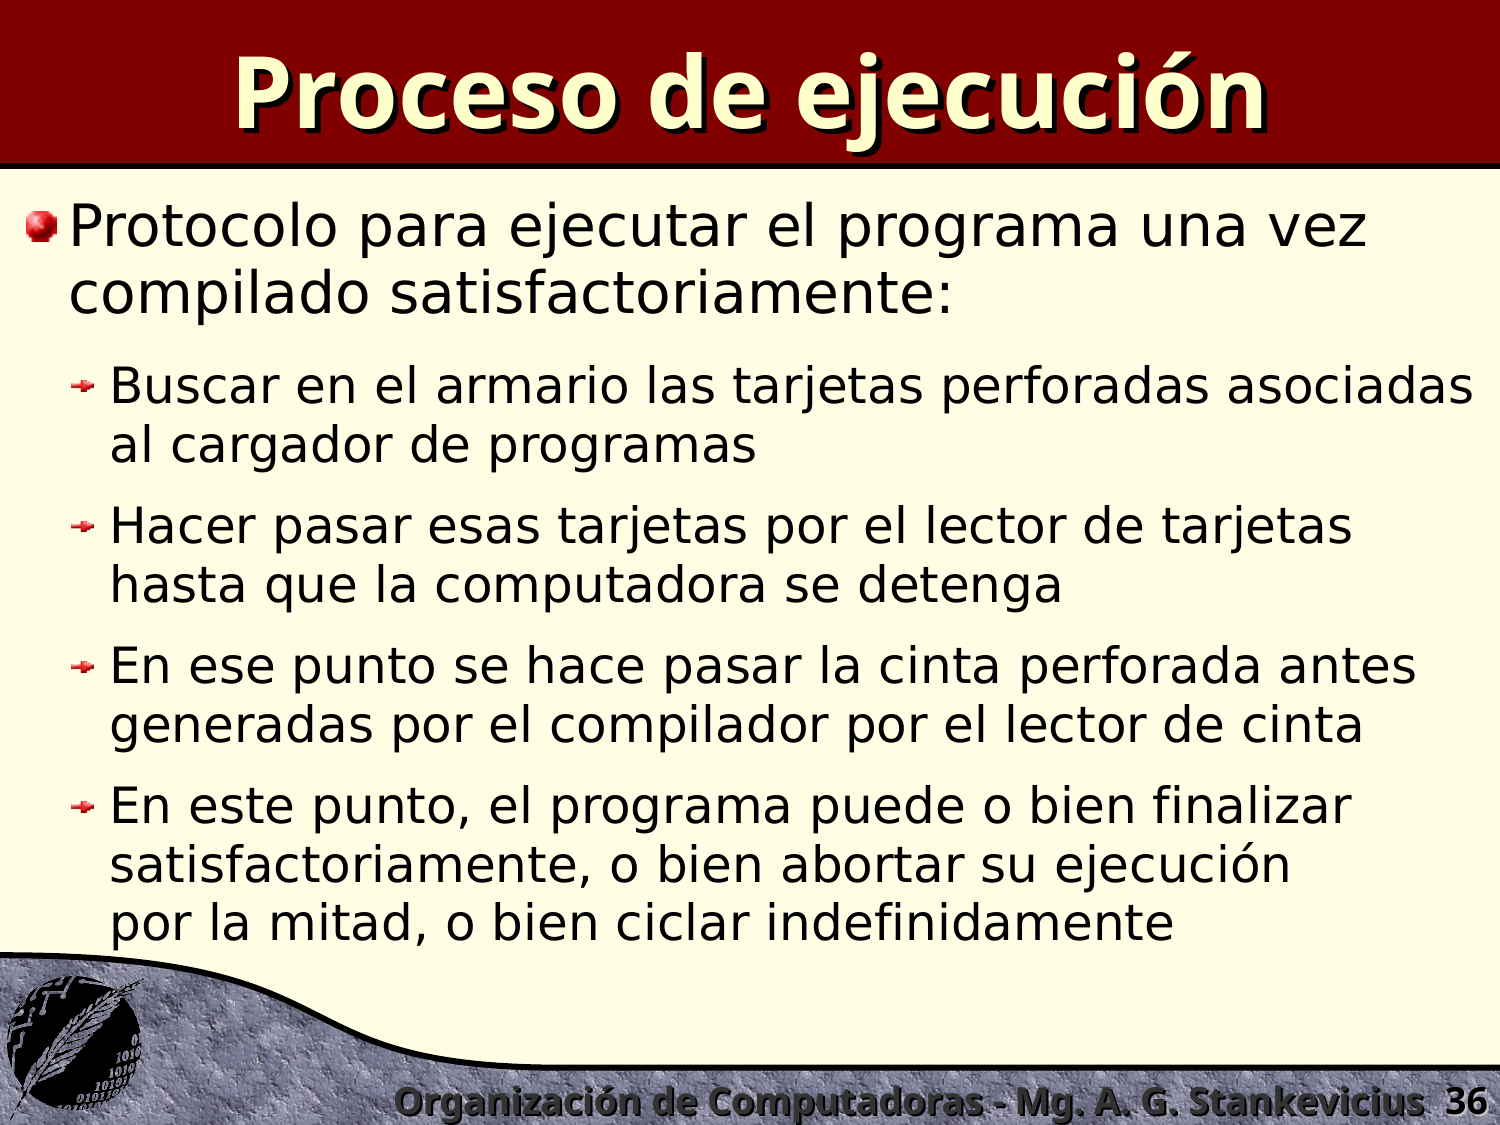

# Proceso de ejecución
Protocolo para ejecutar el programa una vez compilado satisfactoriamente:
Buscar en el armario las tarjetas perforadas asociadas al cargador de programas
Hacer pasar esas tarjetas por el lector de tarjetas hasta que la computadora se detenga
En ese punto se hace pasar la cinta perforada antes generadas por el compilador por el lector de cinta
En este punto, el programa puede o bien finalizar satisfactoriamente, o bien abortar su ejecución
por la mitad, o bien ciclar indefinidamente
36